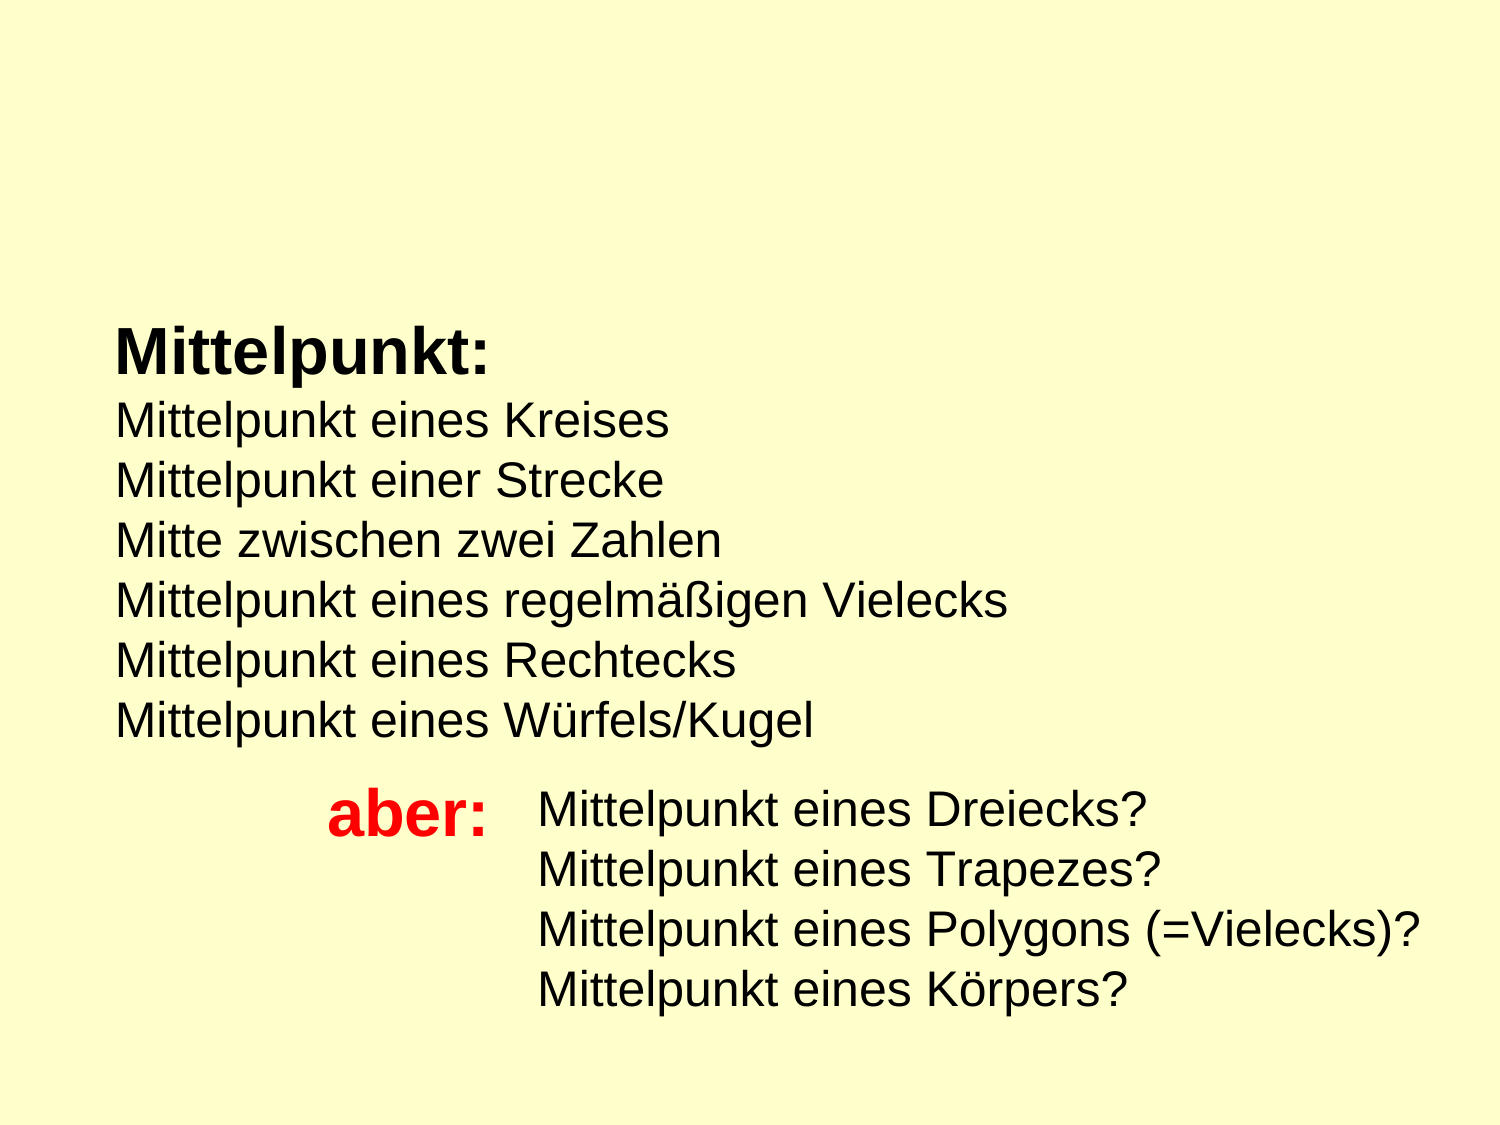

Mittelpunkt:
Mittelpunkt eines Kreises
Mittelpunkt einer Strecke
Mitte zwischen zwei Zahlen
Mittelpunkt eines regelmäßigen Vielecks
Mittelpunkt eines Rechtecks
Mittelpunkt eines Würfels/Kugel
aber:
Mittelpunkt eines Dreiecks?
Mittelpunkt eines Trapezes?
Mittelpunkt eines Polygons (=Vielecks)?
Mittelpunkt eines Körpers?